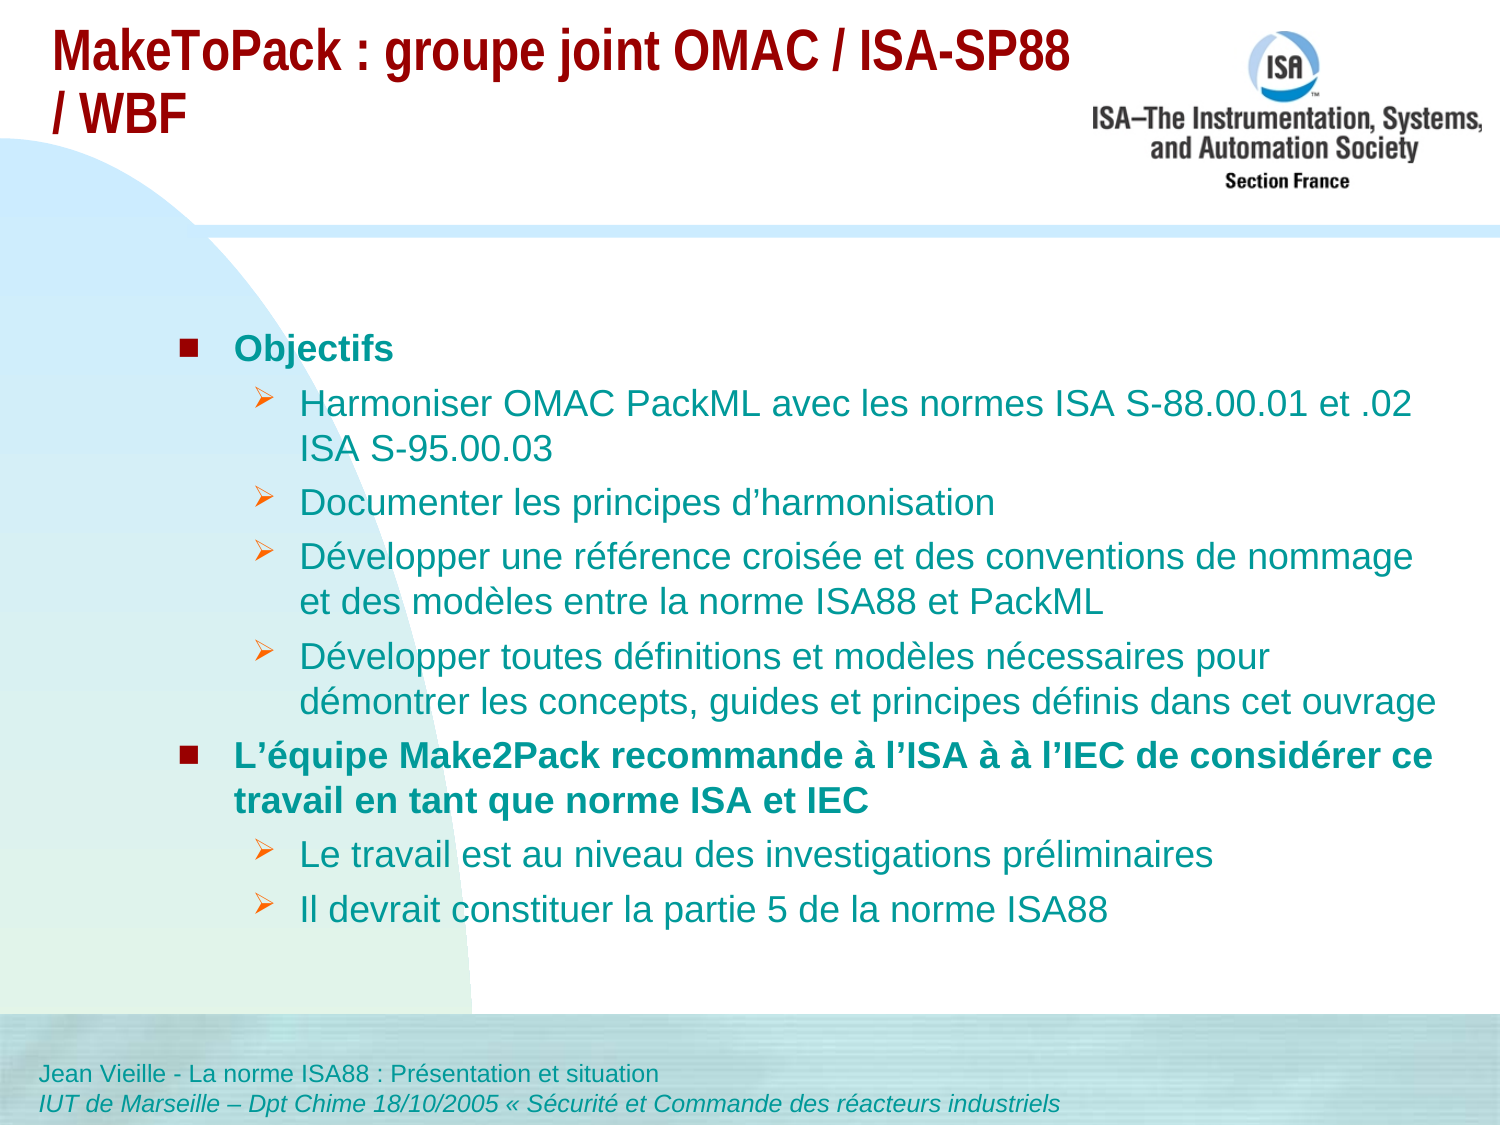

# MakeToPack : groupe joint OMAC / ISA-SP88 / WBF
Objectifs
Harmoniser OMAC PackML avec les normes ISA S-88.00.01 et .02 ISA S-95.00.03
Documenter les principes d’harmonisation
Développer une référence croisée et des conventions de nommage et des modèles entre la norme ISA88 et PackML
Développer toutes définitions et modèles nécessaires pour démontrer les concepts, guides et principes définis dans cet ouvrage
L’équipe Make2Pack recommande à l’ISA à à l’IEC de considérer ce travail en tant que norme ISA et IEC
Le travail est au niveau des investigations préliminaires
Il devrait constituer la partie 5 de la norme ISA88